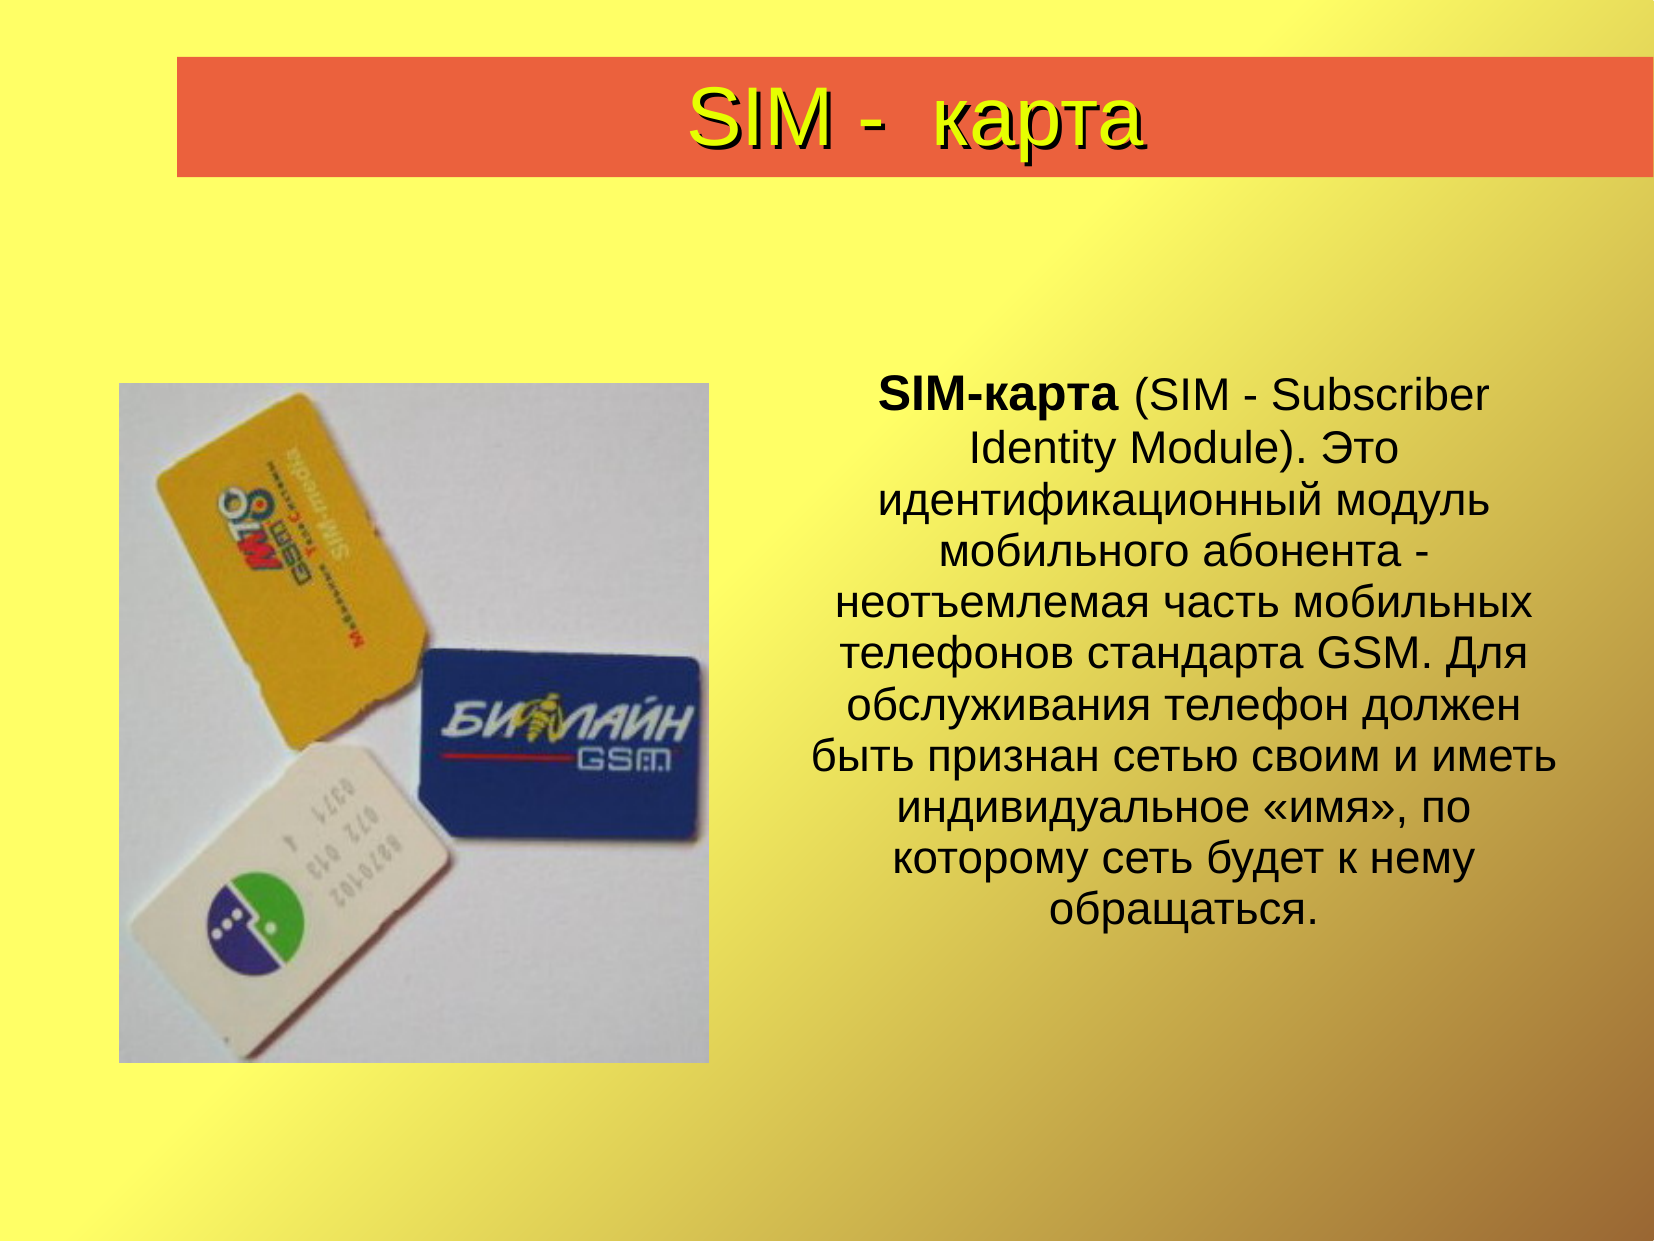

# SIM - карта
SIM-карта (SIM - Subscriber Identity Module). Это идентификационный модуль мобильного абонента - неотъемлемая часть мобильных телефонов стандарта GSM. Для обслуживания телефон должен быть признан сетью своим и иметь индивидуальное «имя», по которому сеть будет к нему обращаться.